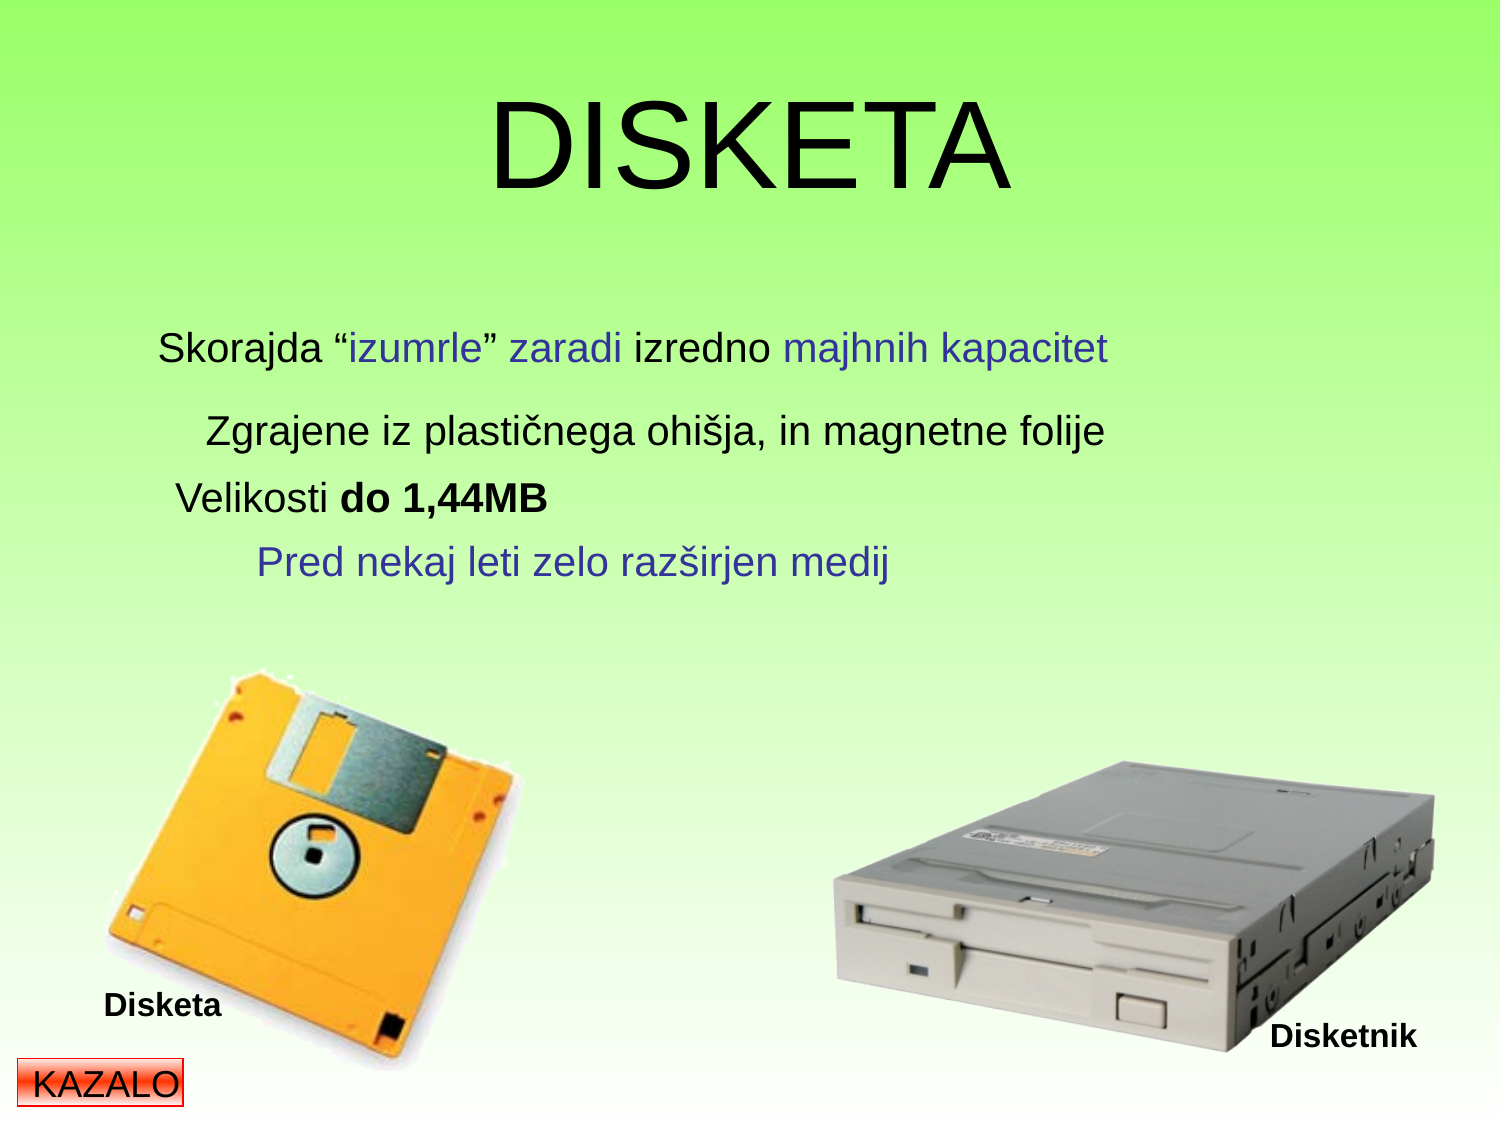

# DISKETA
Skorajda “izumrle” zaradi izredno majhnih kapacitet
Zgrajene iz plastičnega ohišja, in magnetne folije
Velikosti do 1,44MB
Pred nekaj leti zelo razširjen medij
Disketa
Disketnik
KAZALO